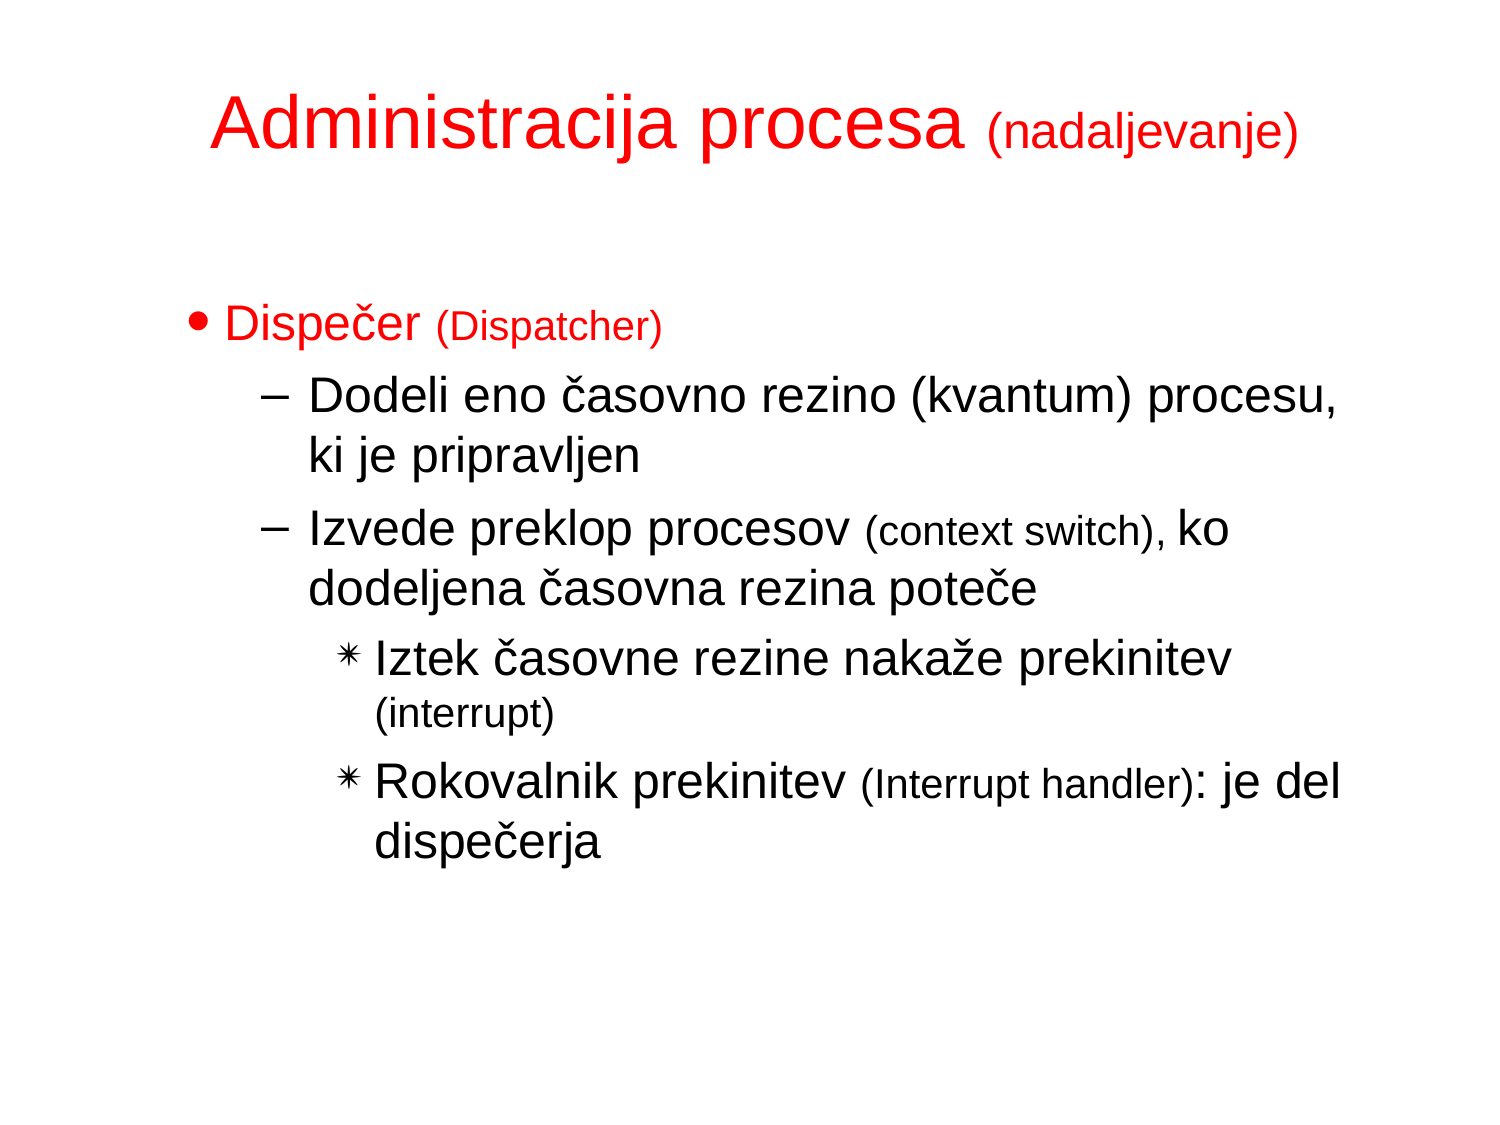

# Administracija procesa (nadaljevanje)
Dispečer (Dispatcher)
Dodeli eno časovno rezino (kvantum) procesu, ki je pripravljen
Izvede preklop procesov (context switch), ko dodeljena časovna rezina poteče
Iztek časovne rezine nakaže prekinitev (interrupt)
Rokovalnik prekinitev (Interrupt handler): je del dispečerja